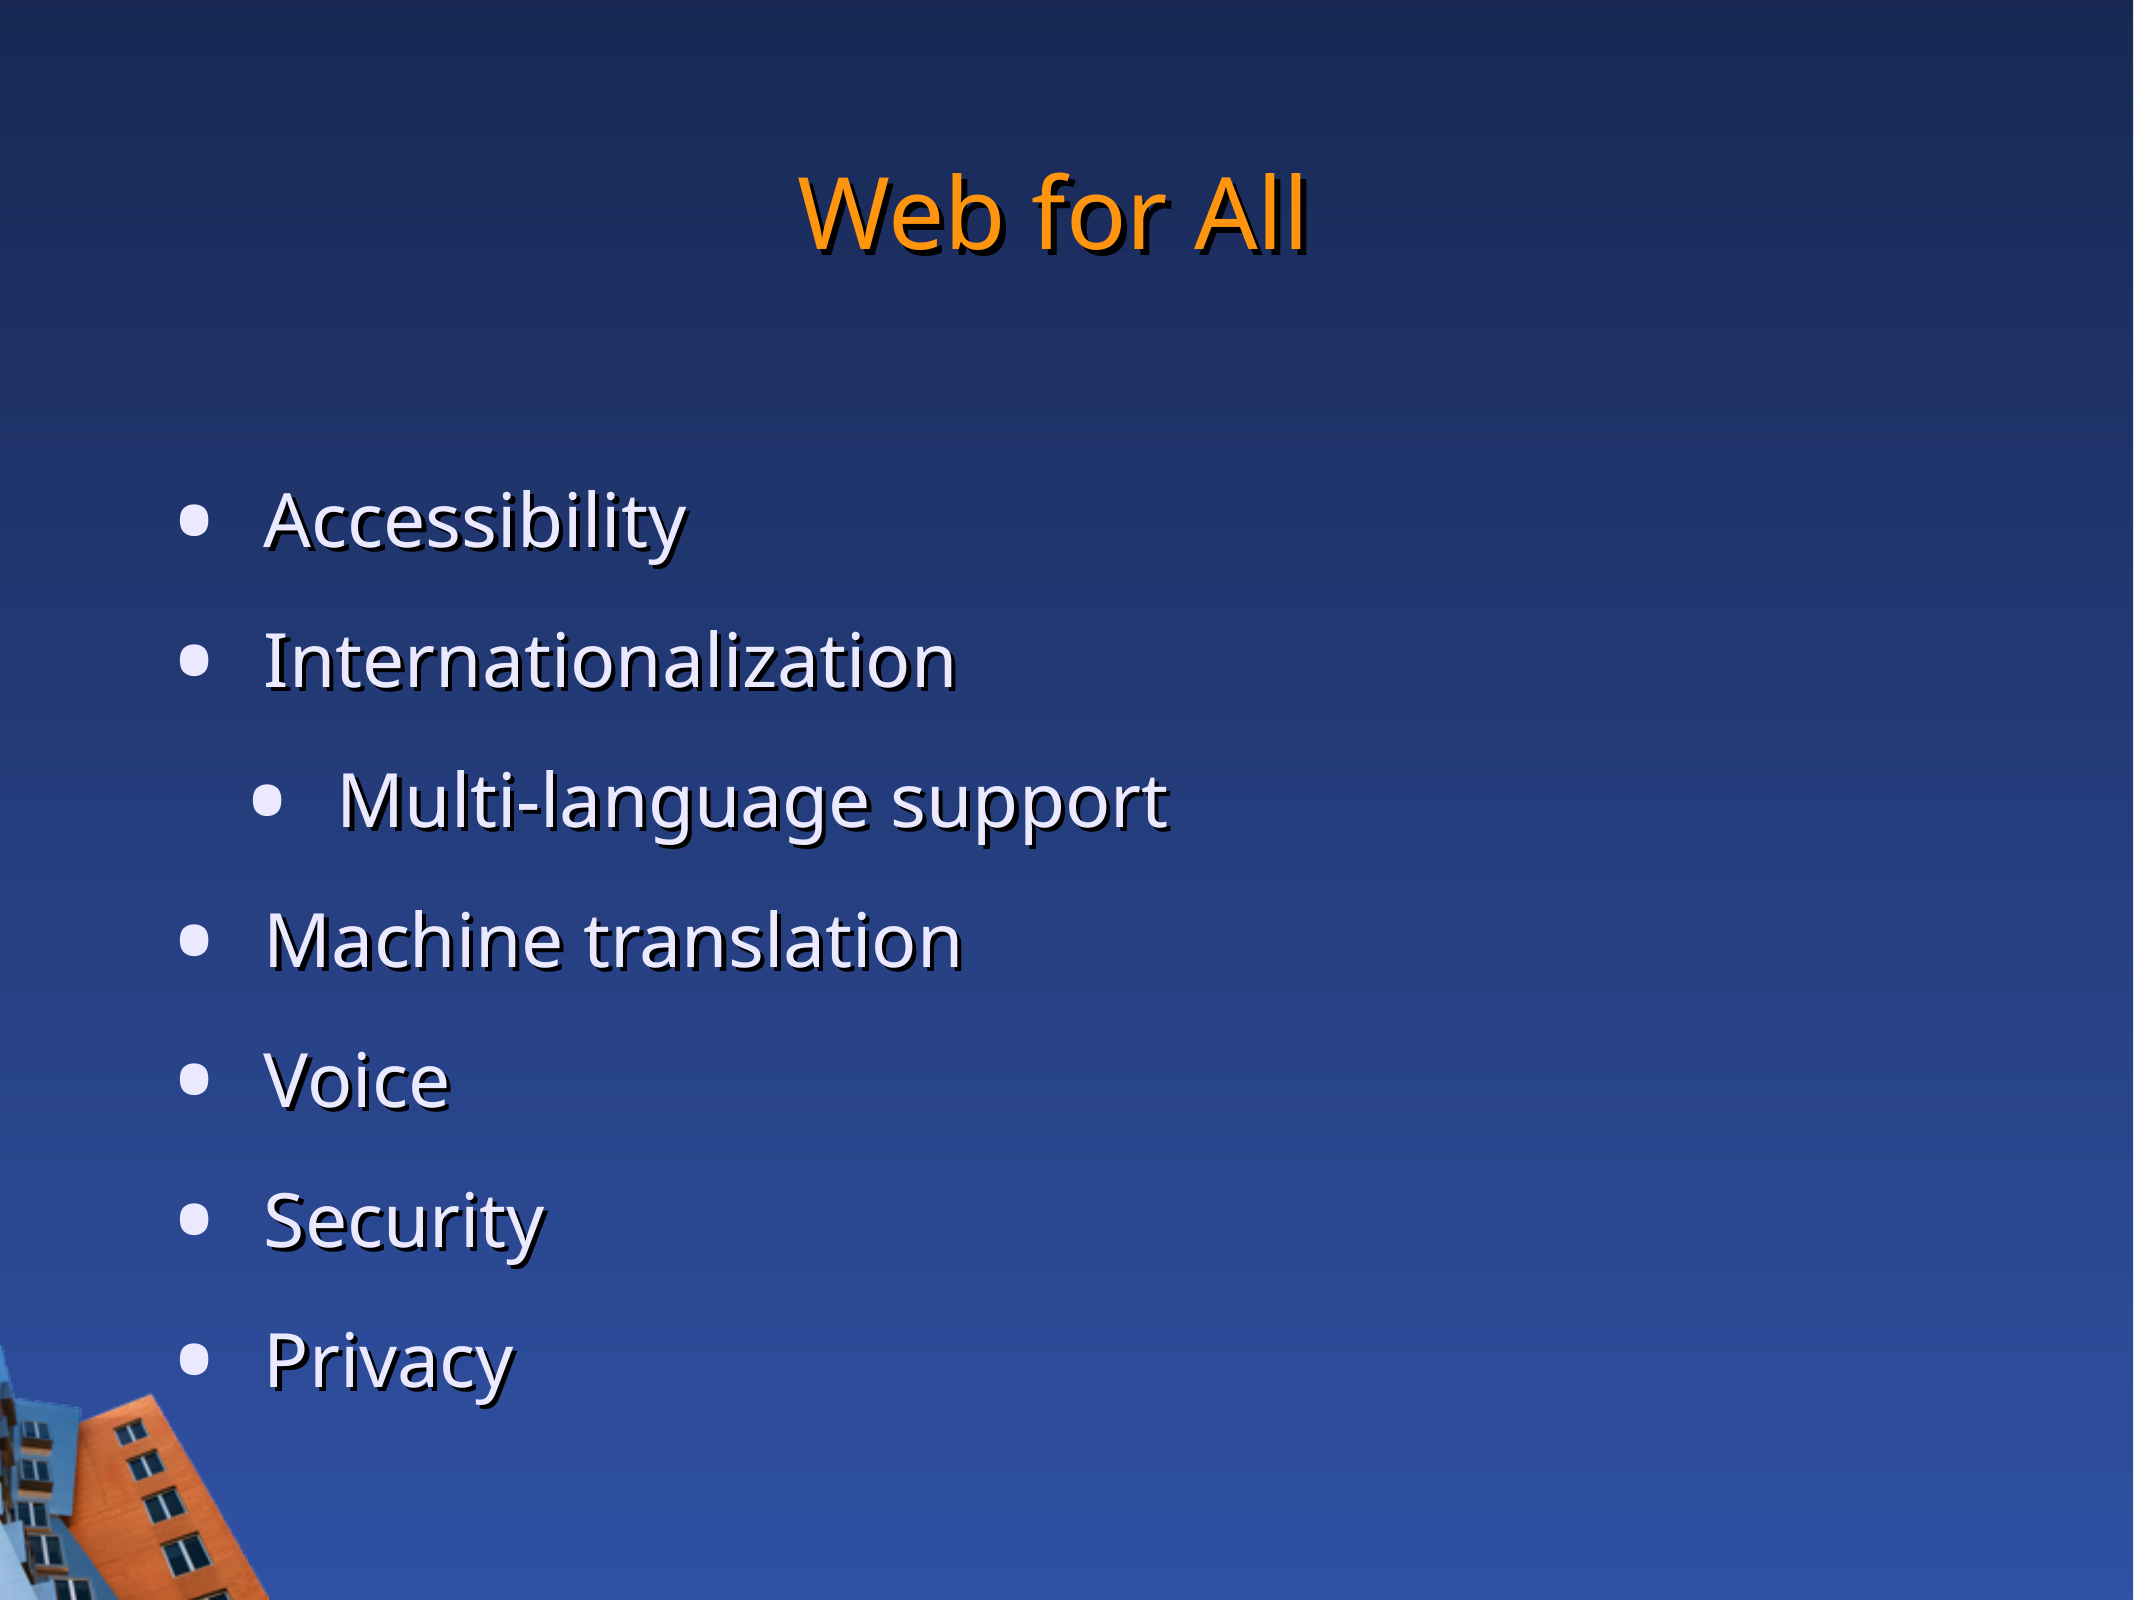

# Web for All
Accessibility
Internationalization
Multi-language support
Machine translation
Voice
Security
Privacy